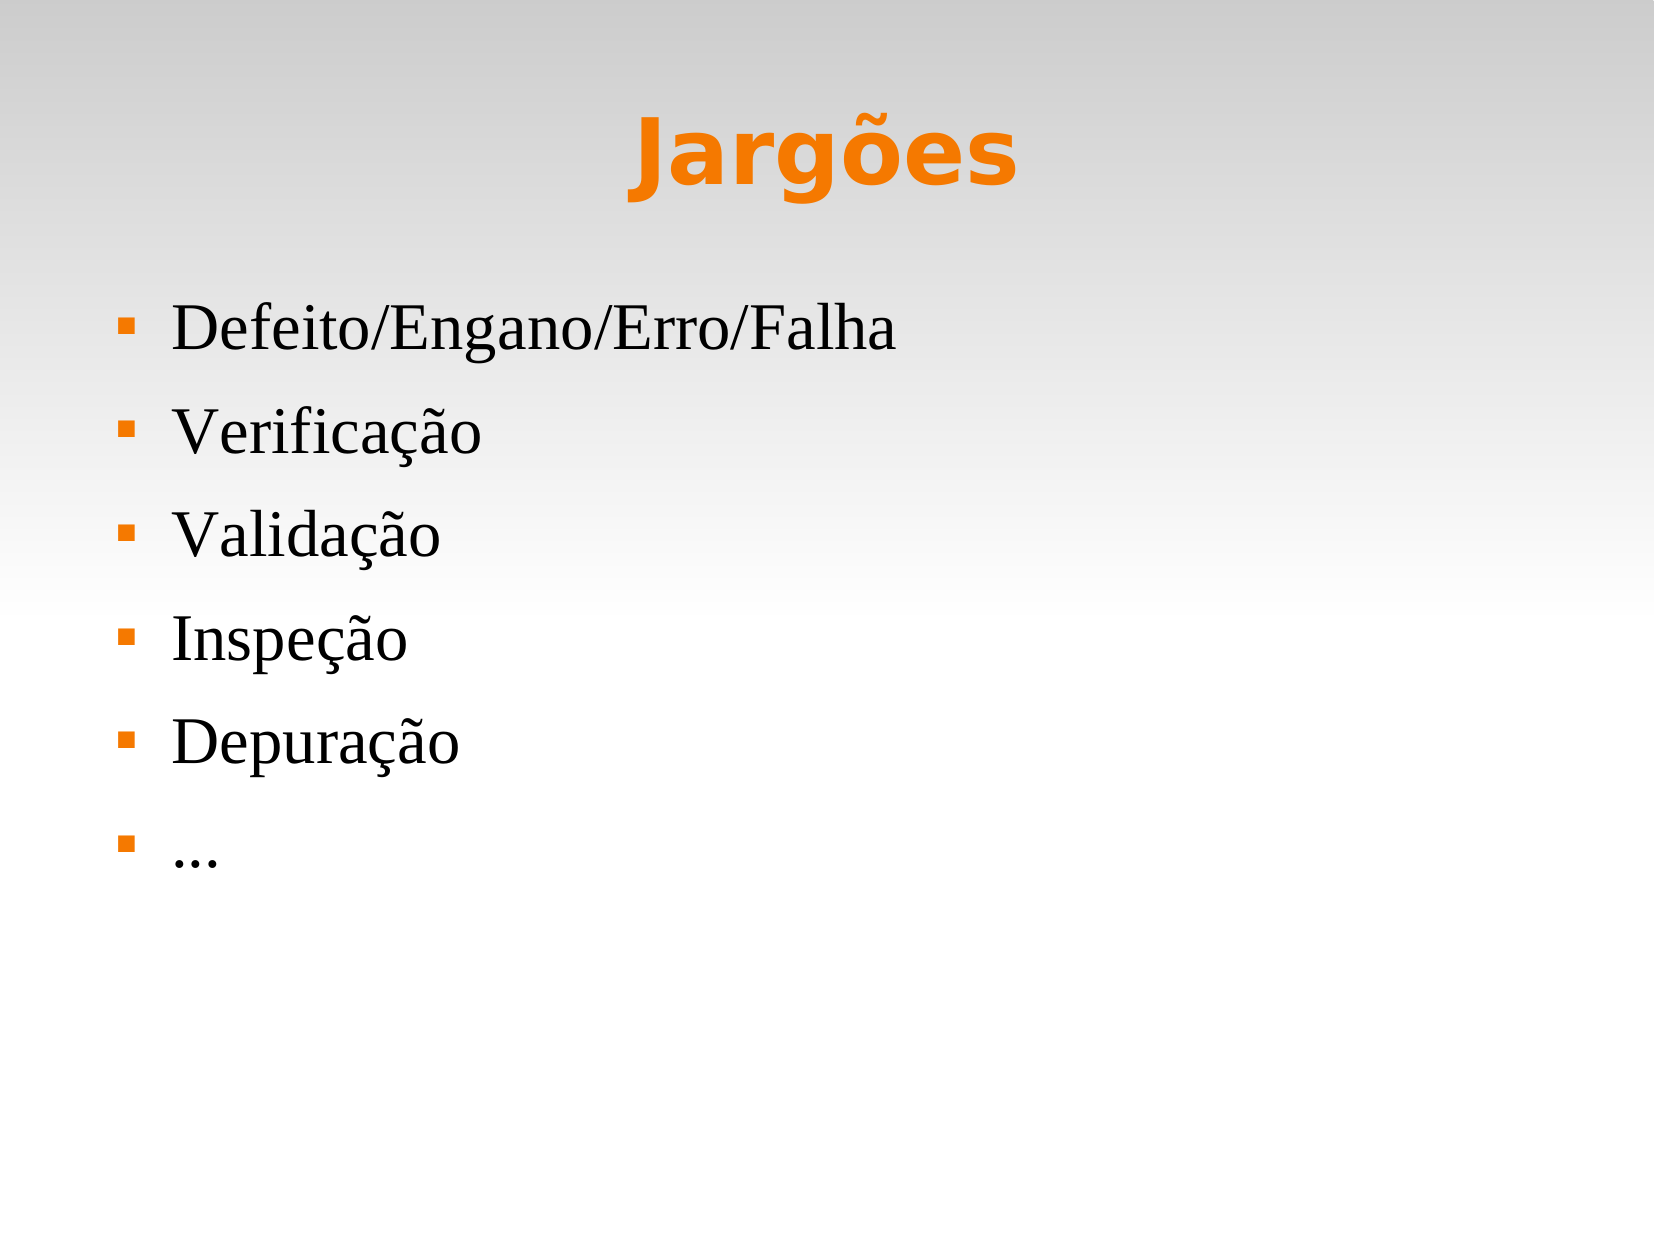

# Jargões
Defeito/Engano/Erro/Falha
Verificação
Validação
Inspeção
Depuração
...